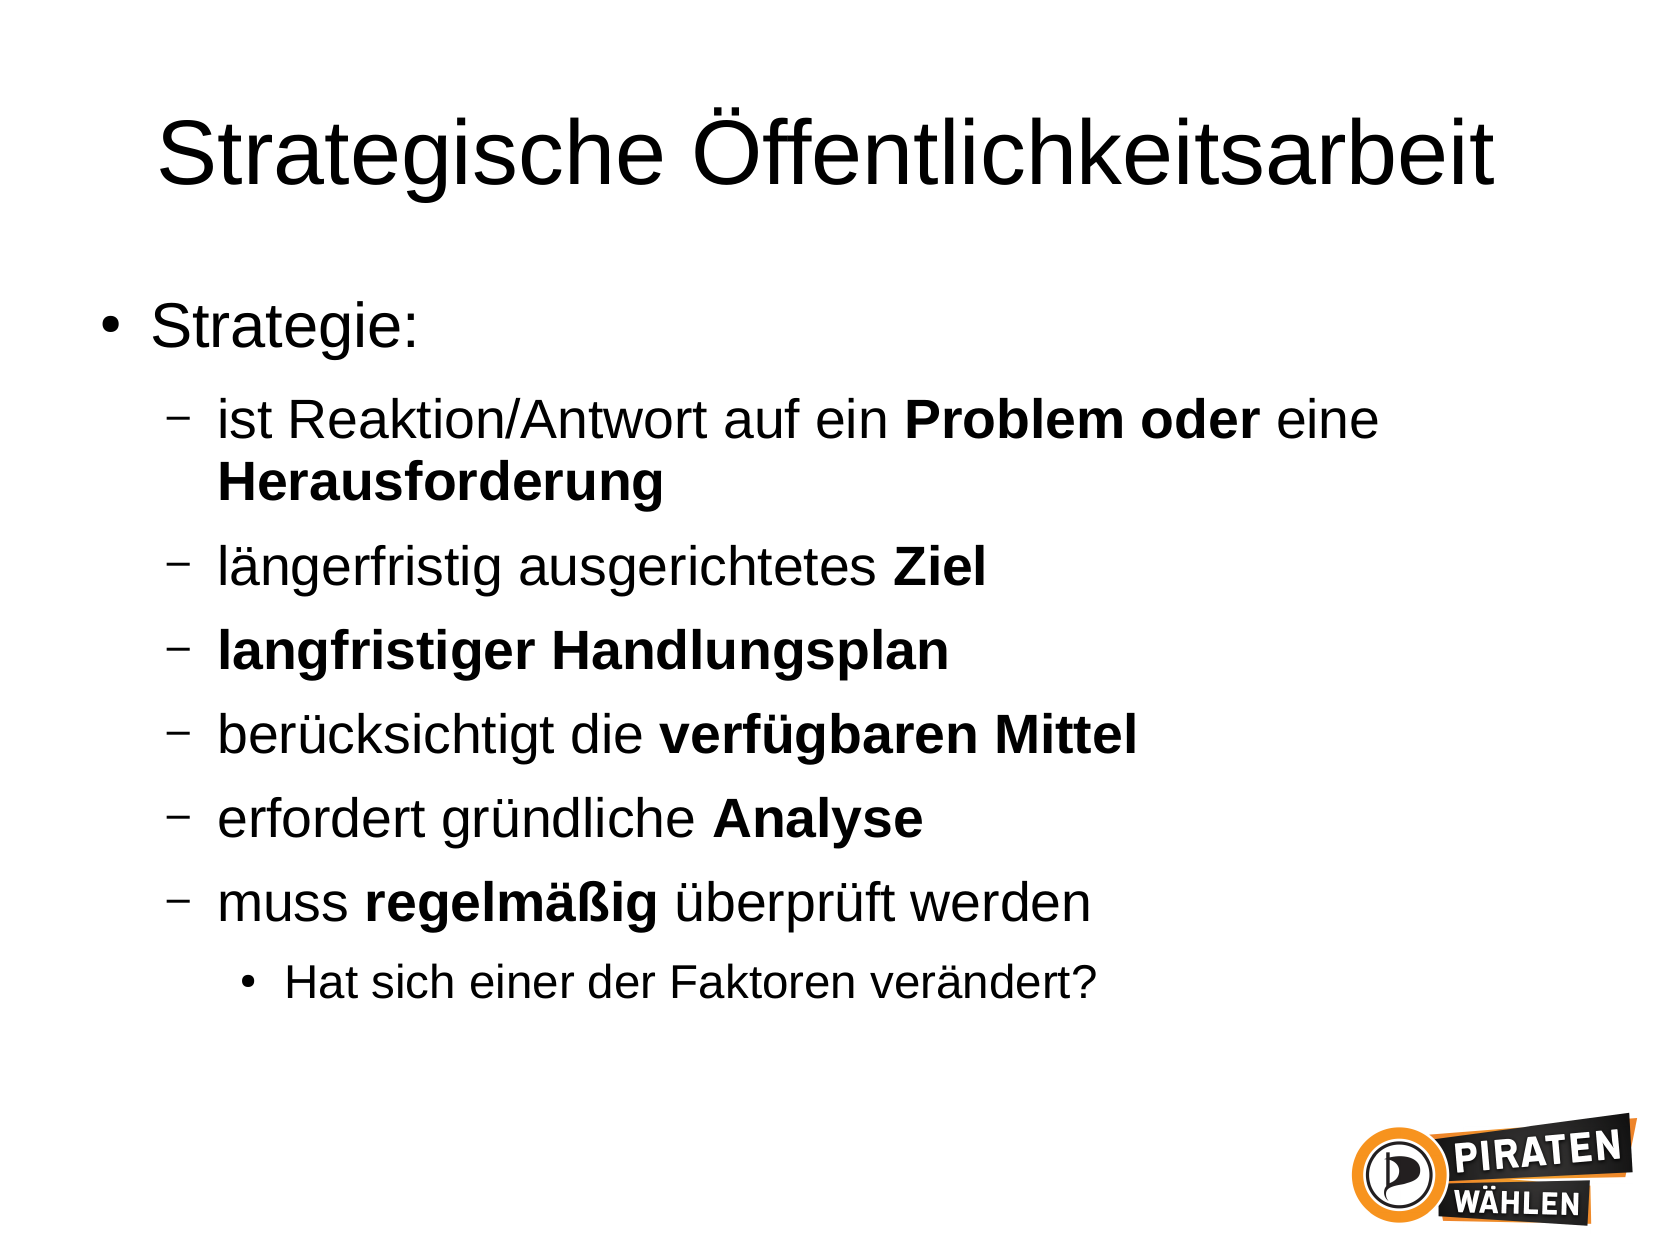

# Strategische Öffentlichkeitsarbeit
Strategie:
ist Reaktion/Antwort auf ein Problem oder eine Herausforderung
längerfristig ausgerichtetes Ziel
langfristiger Handlungsplan
berücksichtigt die verfügbaren Mittel
erfordert gründliche Analyse
muss regelmäßig überprüft werden
Hat sich einer der Faktoren verändert?